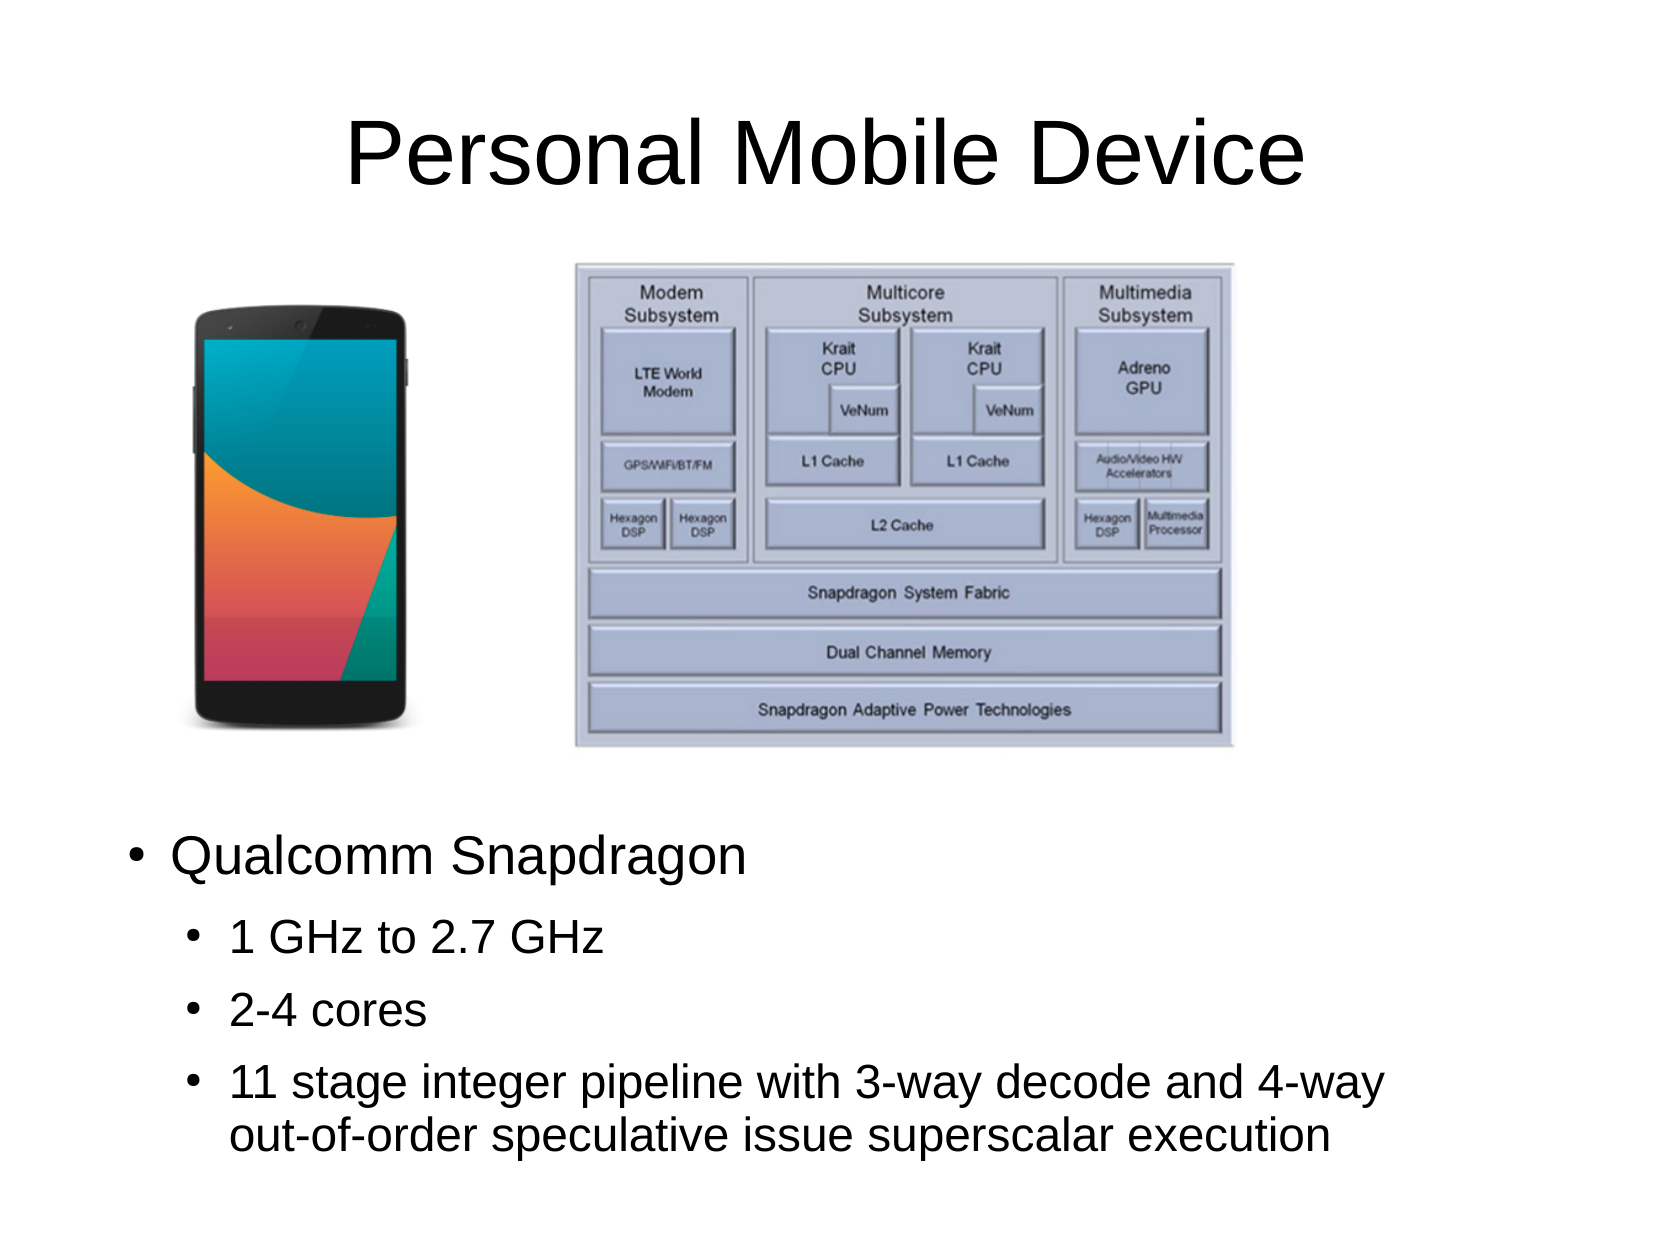

# Personal Mobile Device
Qualcomm Snapdragon
1 GHz to 2.7 GHz
2-4 cores
11 stage integer pipeline with 3-way decode and 4-way out-of-order speculative issue superscalar execution